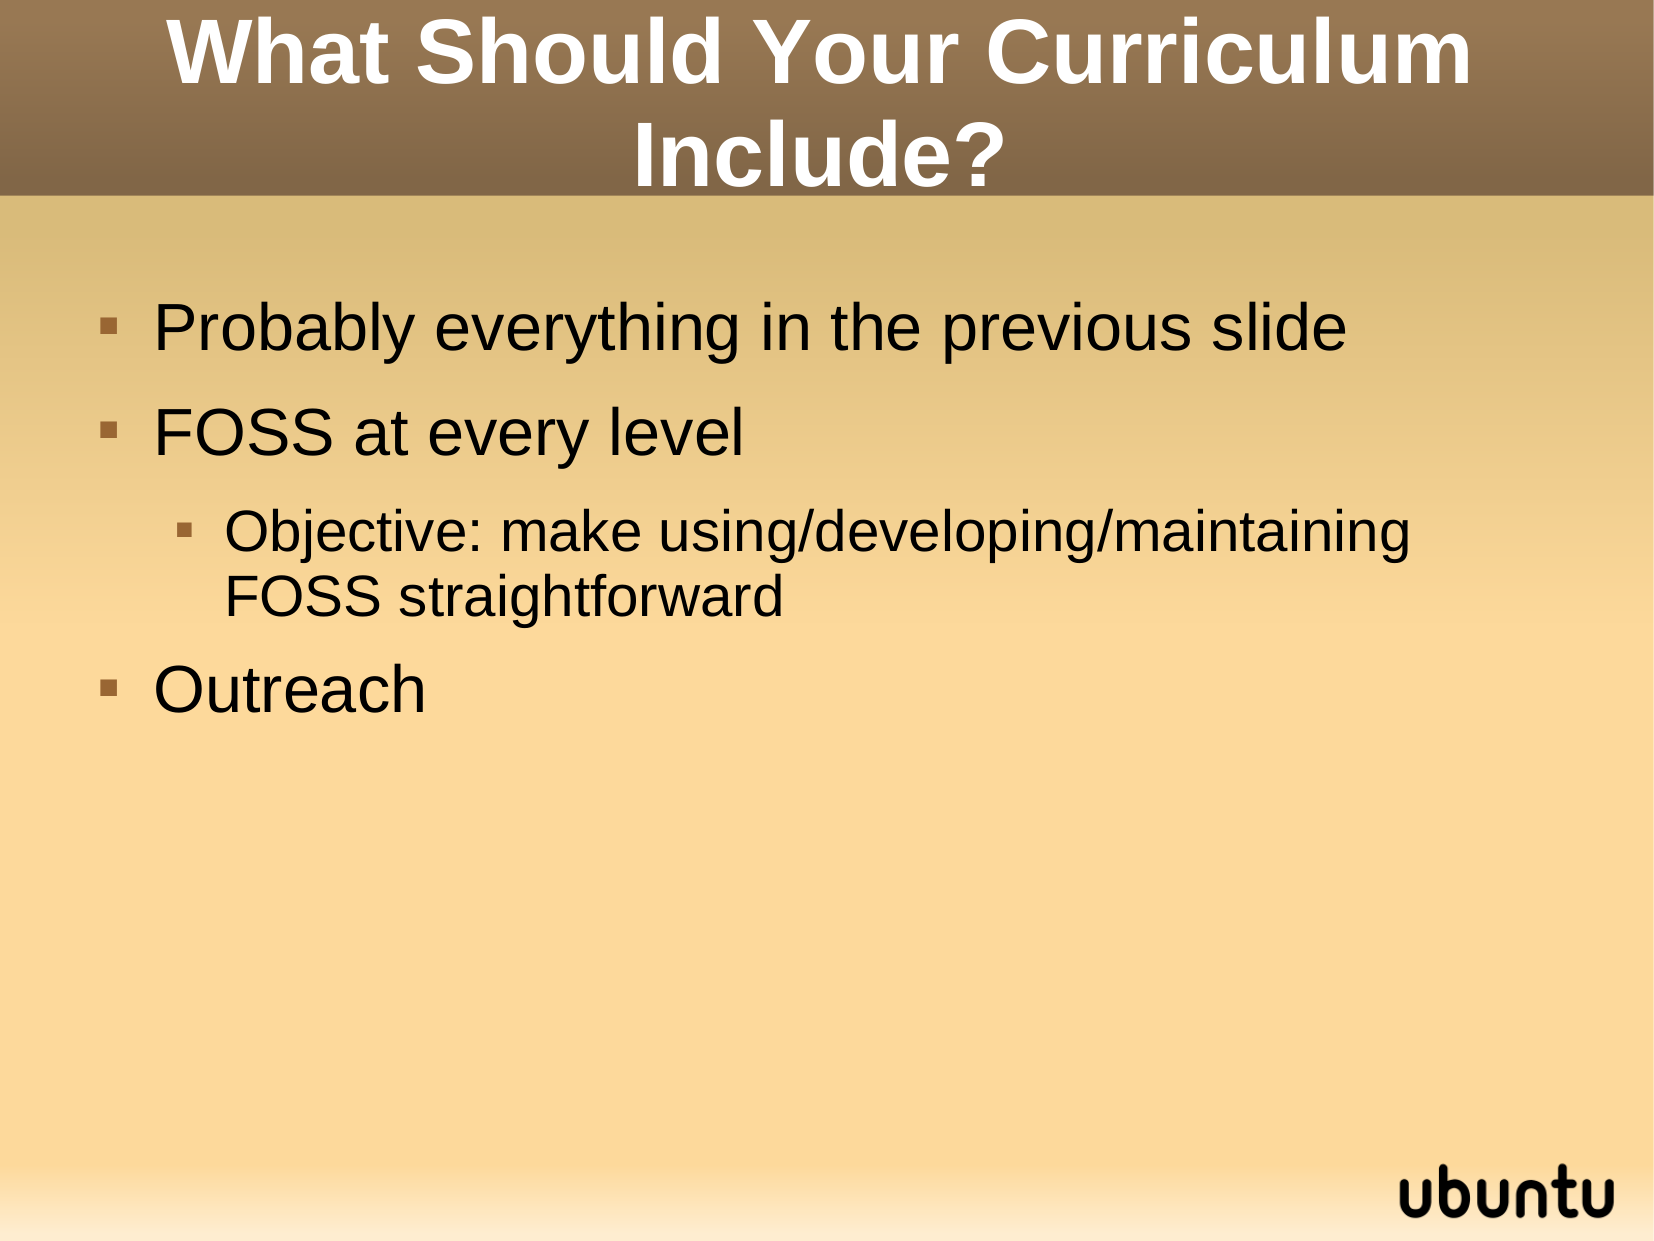

# What Should Your Curriculum Include?
Probably everything in the previous slide
FOSS at every level
Objective: make using/developing/maintaining FOSS straightforward
Outreach